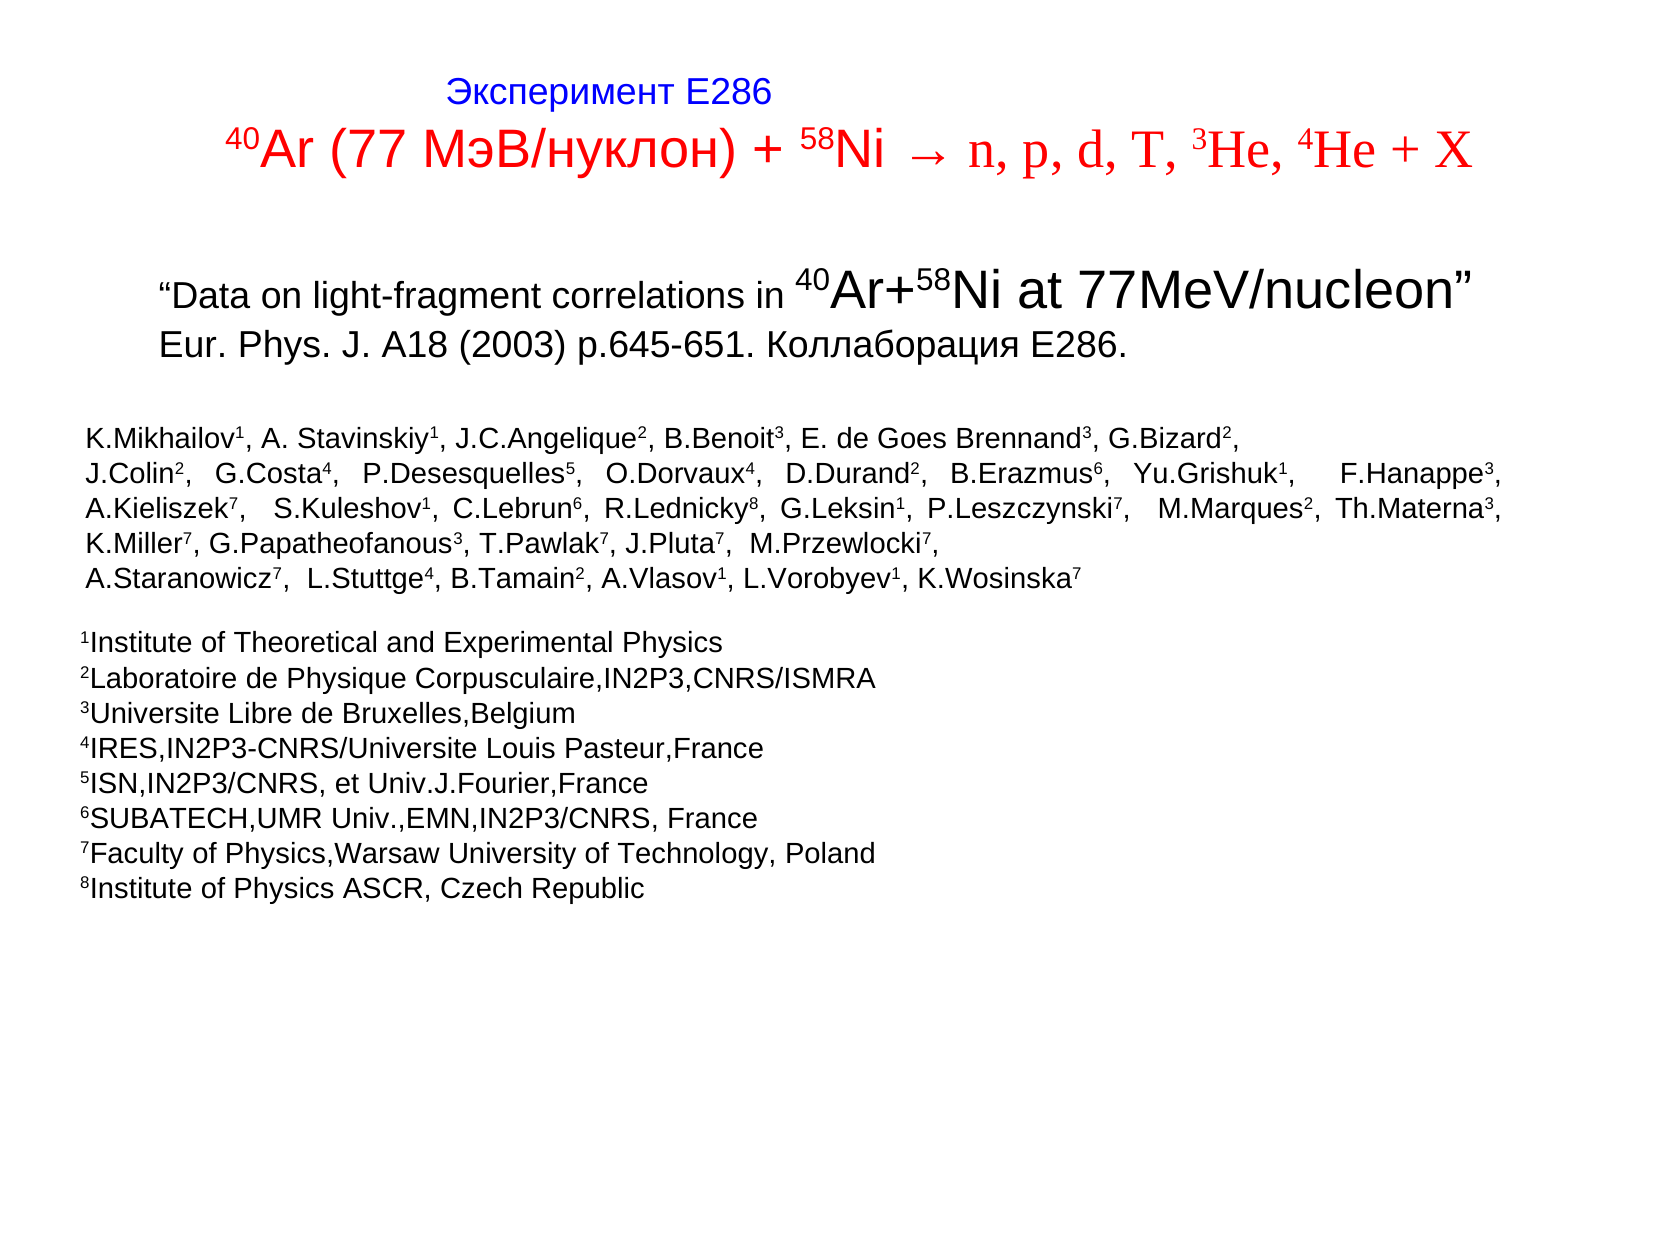

Эксперимент Е286
40Ar (77 МэВ/нуклон) + 58Ni → n, p, d, T, 3He, 4He + X
“Data on light-fragment correlations in 40Ar+58Ni at 77MeV/nucleon”
Eur. Phys. J. A18 (2003) p.645-651. Коллаборация Е286.
K.Mikhailov1, A. Stavinskiy1, J.C.Angelique2, B.Benoit3, E. de Goes Brennand3, G.Bizard2,
J.Colin2, G.Costa4, P.Desesquelles5, O.Dorvaux4, D.Durand2, B.Erazmus6, Yu.Grishuk1, F.Hanappe3, A.Kieliszek7, S.Kuleshov1, C.Lebrun6, R.Lednicky8, G.Leksin1, P.Leszczynski7, M.Marques2, Th.Materna3, K.Miller7, G.Papatheofanous3, T.Pawlak7, J.Pluta7, M.Przewlocki7,
A.Staranowicz7, L.Stuttge4, B.Tamain2, A.Vlasov1, L.Vorobyev1, K.Wosinska7
1Institute of Theoretical and Experimental Physics
2Laboratoire de Physique Corpusculaire,IN2P3,CNRS/ISMRA
3Universite Libre de Bruxelles,Belgium
4IRES,IN2P3-CNRS/Universite Louis Pasteur,France
5ISN,IN2P3/CNRS, et Univ.J.Fourier,France
6SUBATECH,UMR Univ.,EMN,IN2P3/CNRS, France
7Faculty of Physics,Warsaw University of Technology, Poland
8Institute of Physics ASCR, Czech Republic